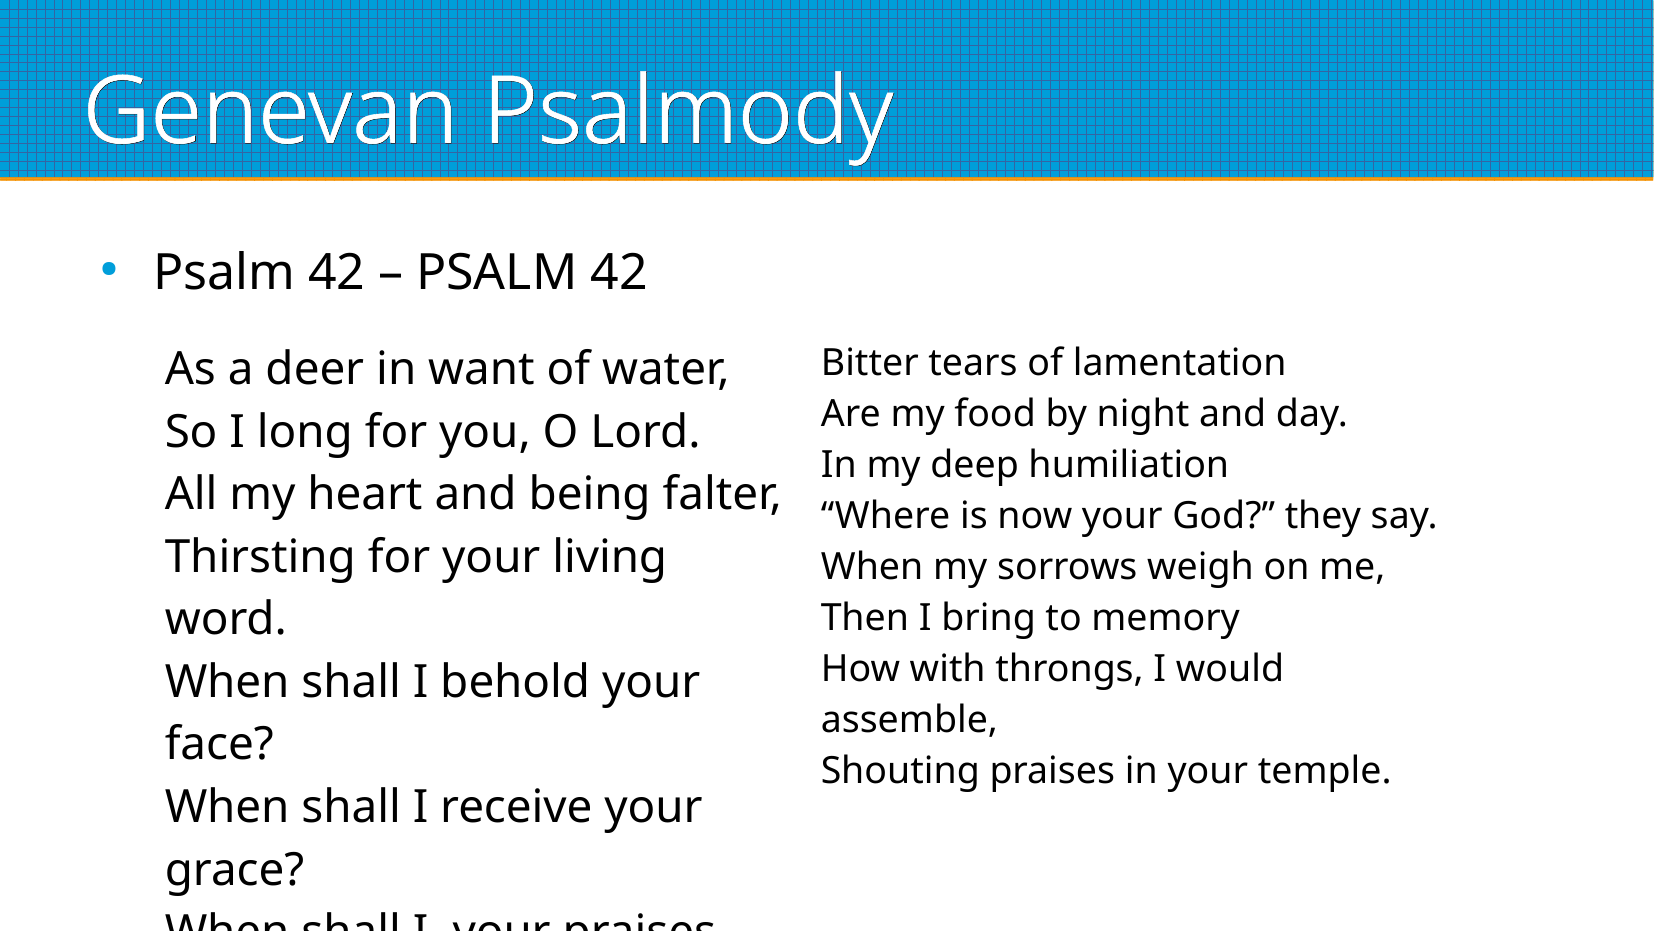

# Genevan Psalmody
Psalm 42 – PSALM 42
| As a deer in want of water, So I long for you, O Lord. All my heart and being falter, Thirsting for your living word. When shall I behold your face? When shall I receive your grace? When shall I, your praises voicing, Come before you with rejoicing | Bitter tears of lamentation Are my food by night and day. In my deep humiliation “Where is now your God?” they say. When my sorrows weigh on me, Then I bring to memory How with throngs, I would assemble, Shouting praises in your temple. |
| --- | --- |